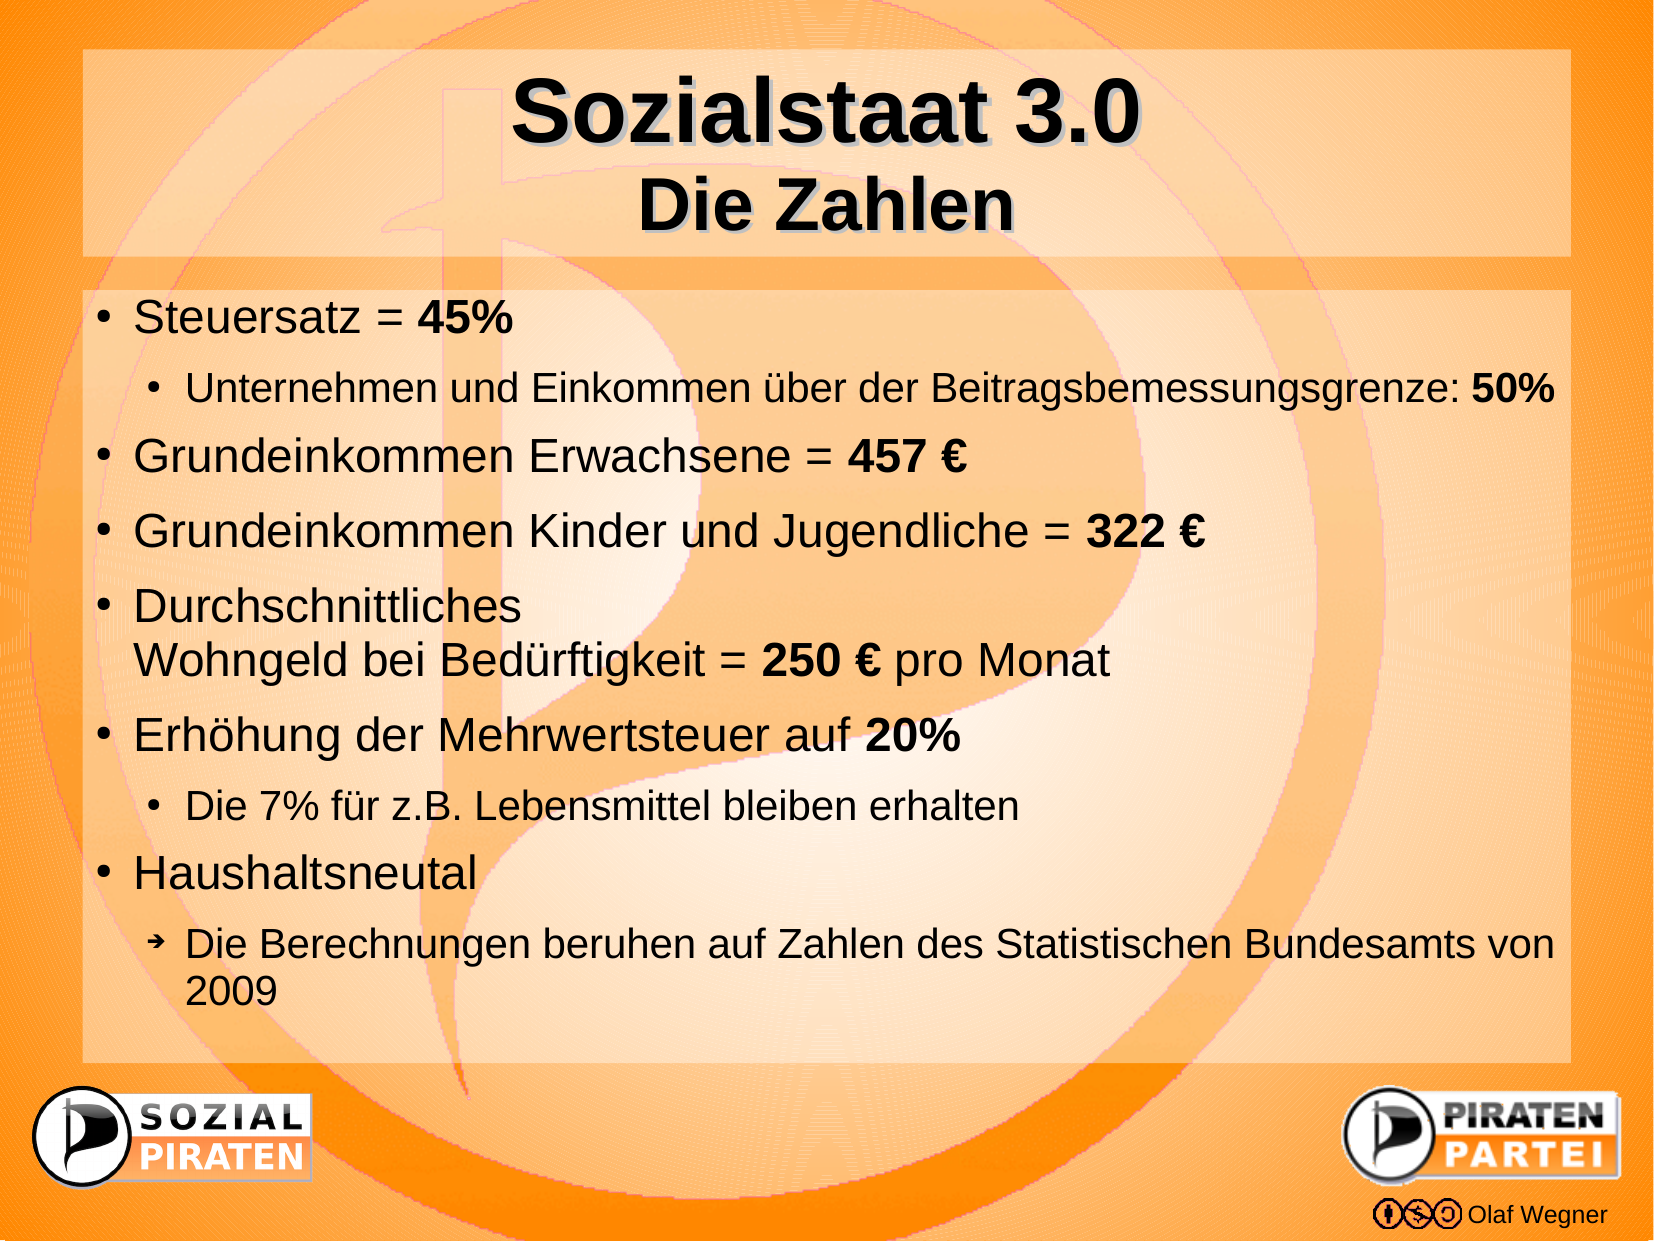

Sozialstaat 3.0
Die Zahlen
# Steuersatz = 45%
Unternehmen und Einkommen über der Beitragsbemessungsgrenze: 50%
Grundeinkommen Erwachsene = 457 €
Grundeinkommen Kinder und Jugendliche = 322 €
Durchschnittliches
Wohngeld bei Bedürftigkeit = 250 € pro Monat
Erhöhung der Mehrwertsteuer auf 20%
Die 7% für z.B. Lebensmittel bleiben erhalten
Haushaltsneutal
Die Berechnungen beruhen auf Zahlen des Statistischen Bundesamts von 2009
Olaf Wegner